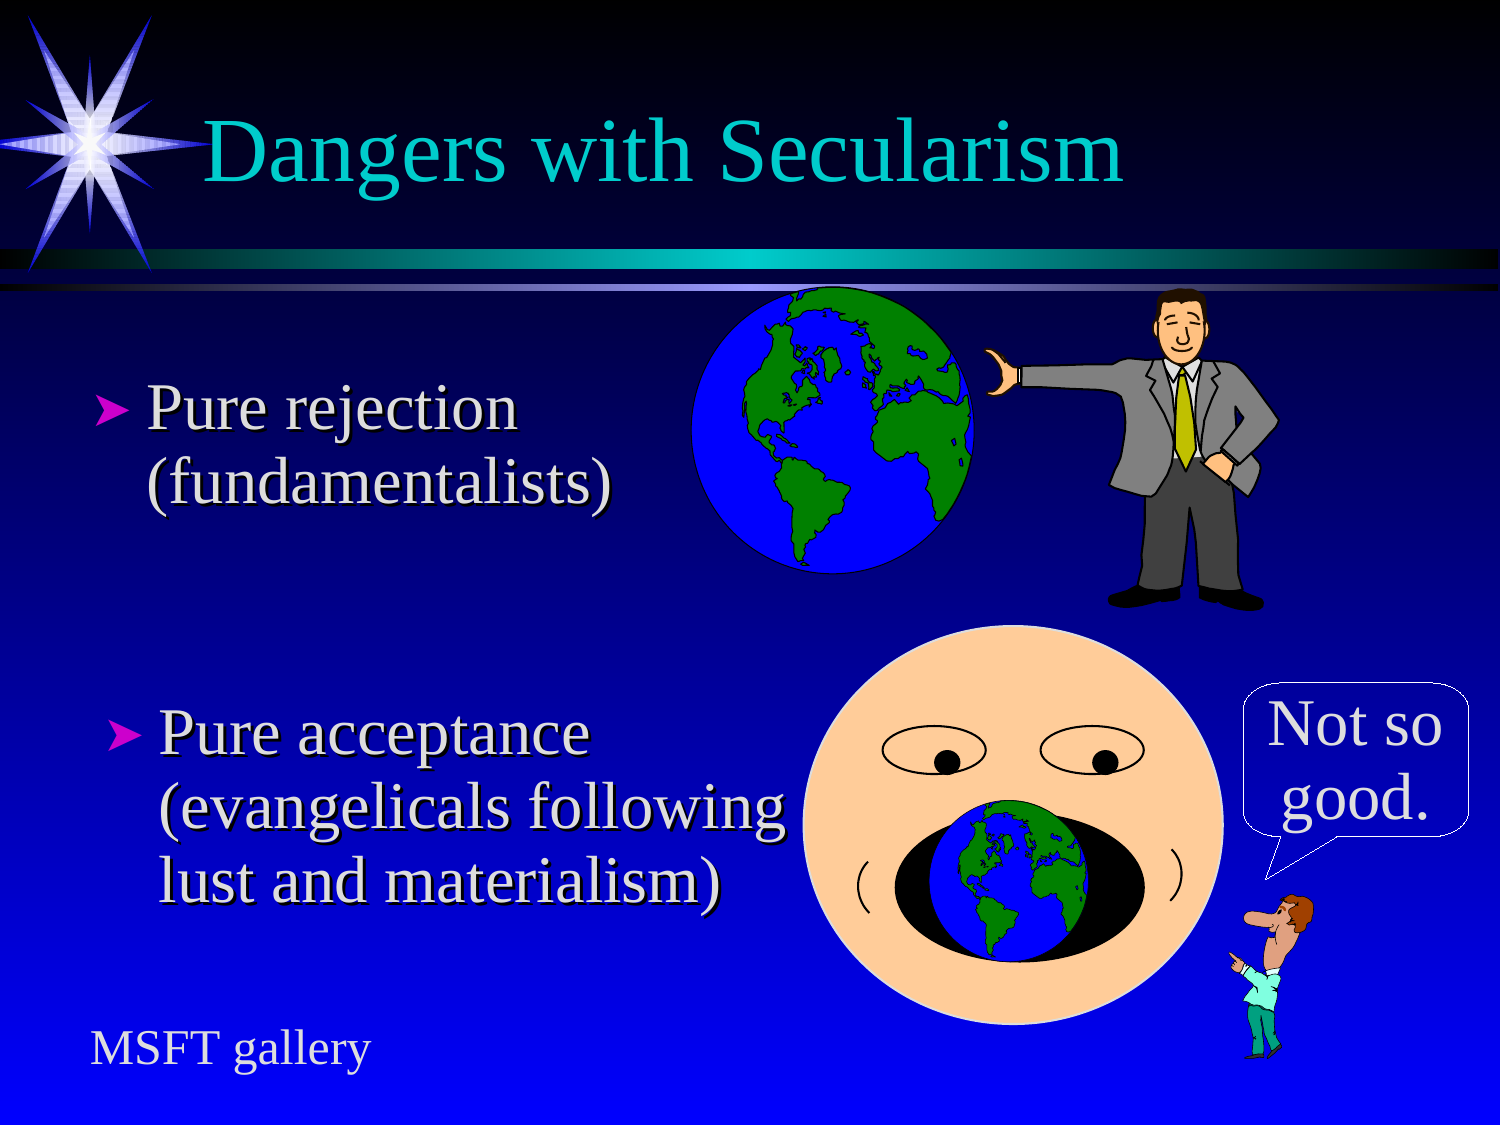

# Dangers with Secularism
Pure rejection (fundamentalists)
Pure acceptance (evangelicals following lust and materialism)
Not so good.
MSFT gallery